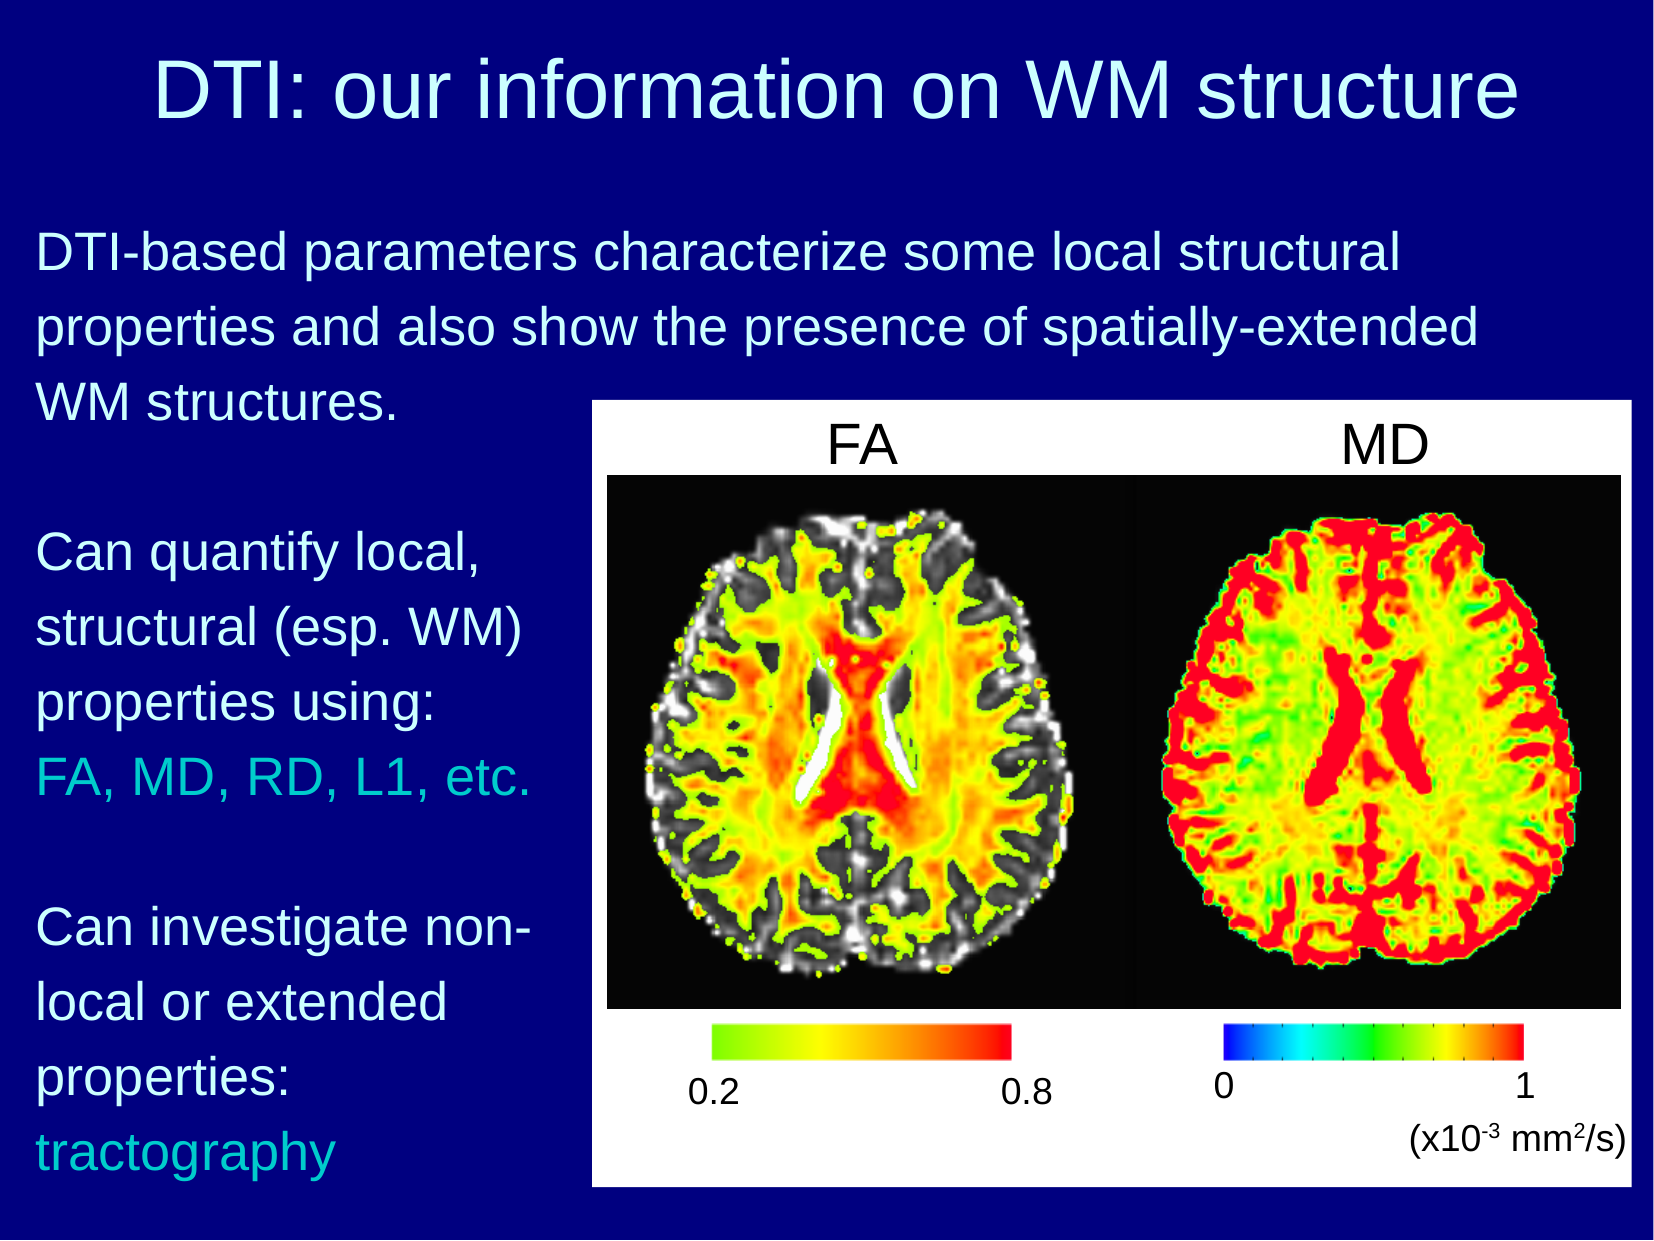

# DTI: our information on WM structure
DTI-based parameters characterize some local structural
properties and also show the presence of spatially-extended
WM structures.
Can quantify local,
structural (esp. WM)
properties using:
FA, MD, RD, L1, etc.
Can investigate non-
local or extended
properties:
tractography
FA
MD
0
1
0.2
0.8
(x10-3 mm2/s)